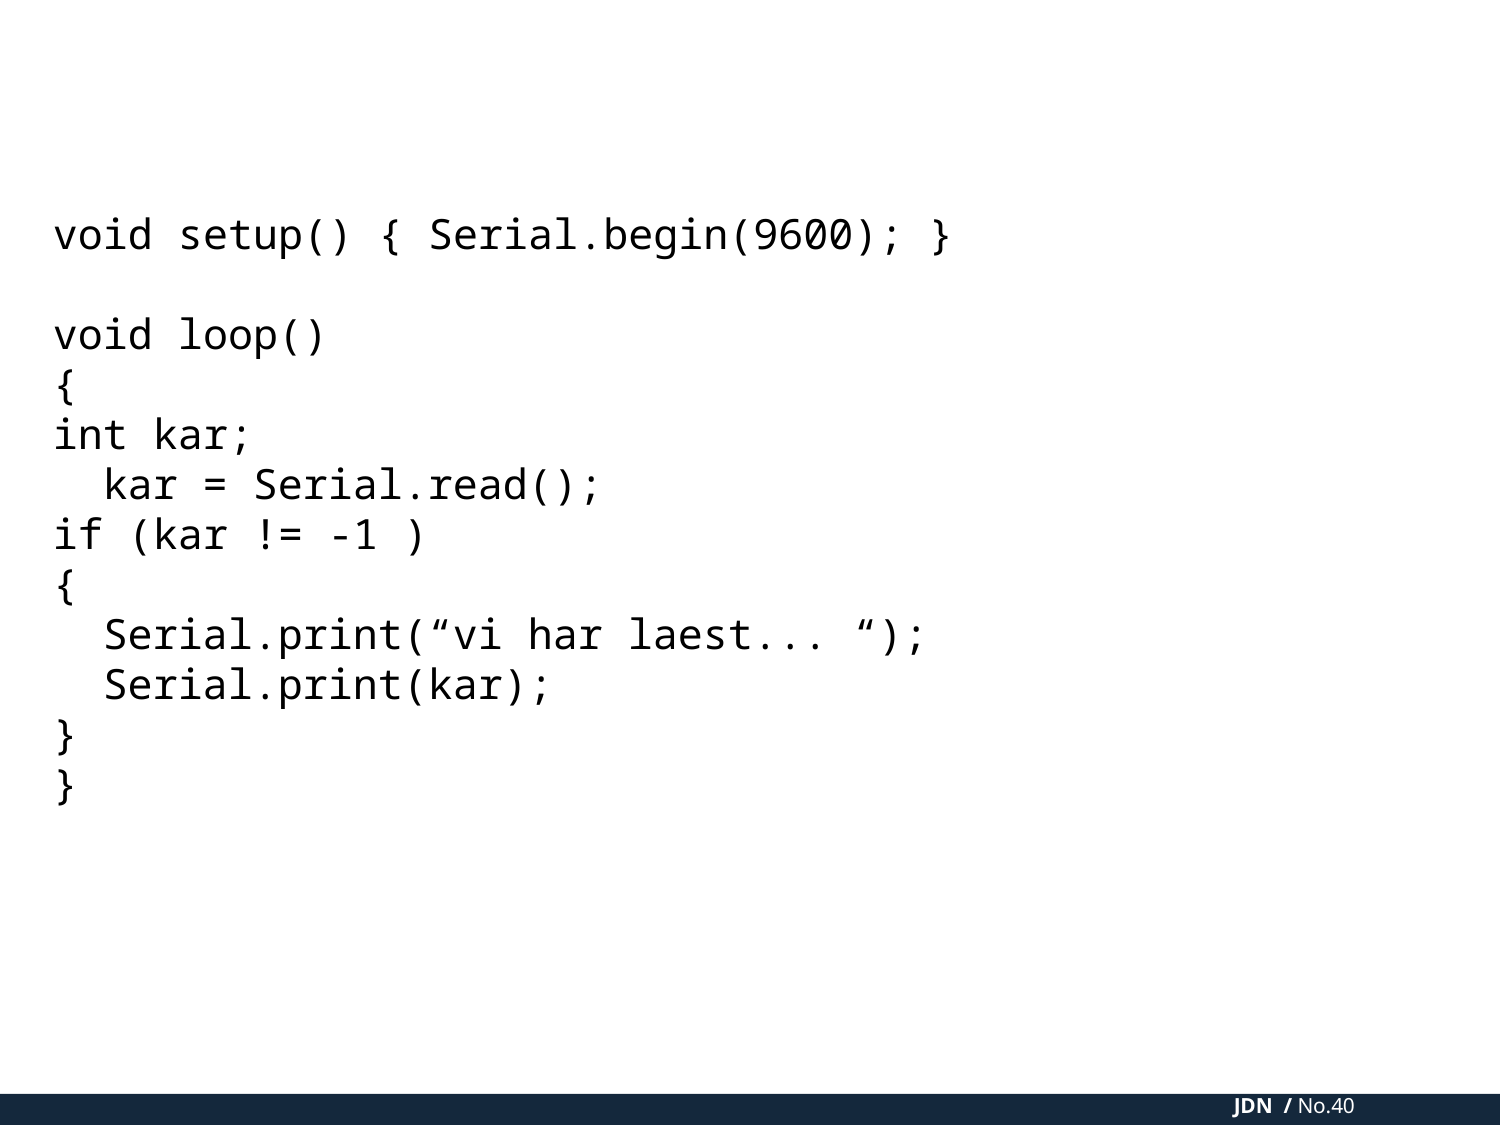

void setup() { Serial.begin(9600); }
void loop()
{
int kar;
 kar = Serial.read();
if (kar != -1 )
{
 Serial.print(“vi har laest... “);
 Serial.print(kar);
}
}